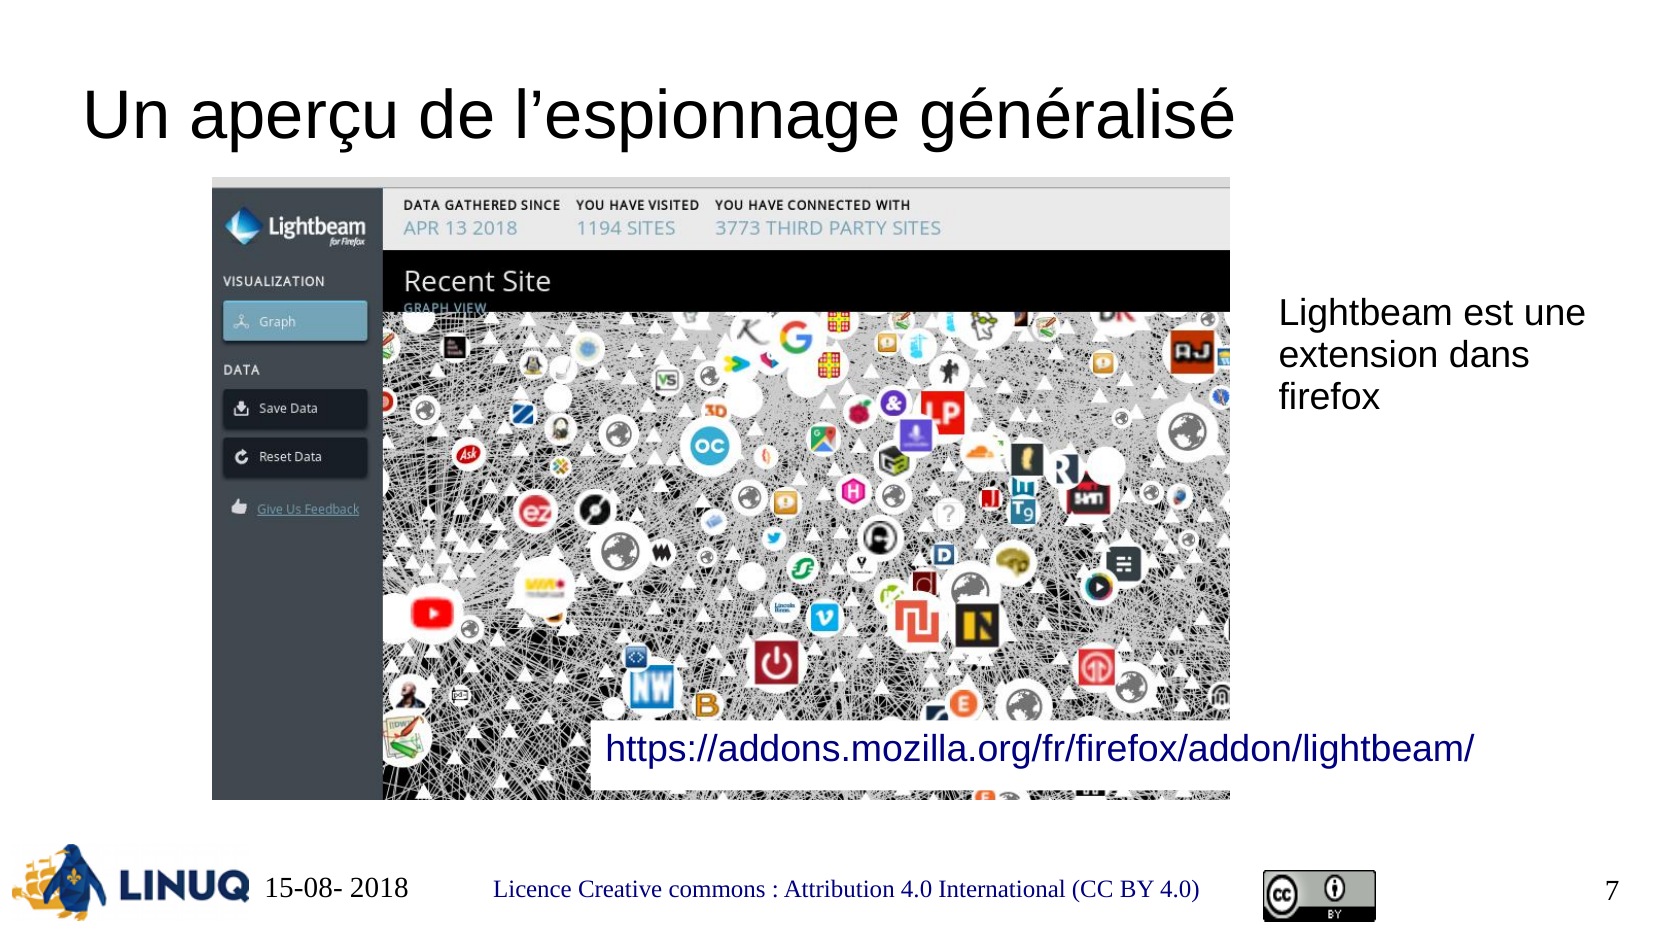

# Un aperçu de l’espionnage généralisé
Lightbeam est une extension dans firefox
https://addons.mozilla.org/fr/firefox/addon/lightbeam/
15-08- 2018
7